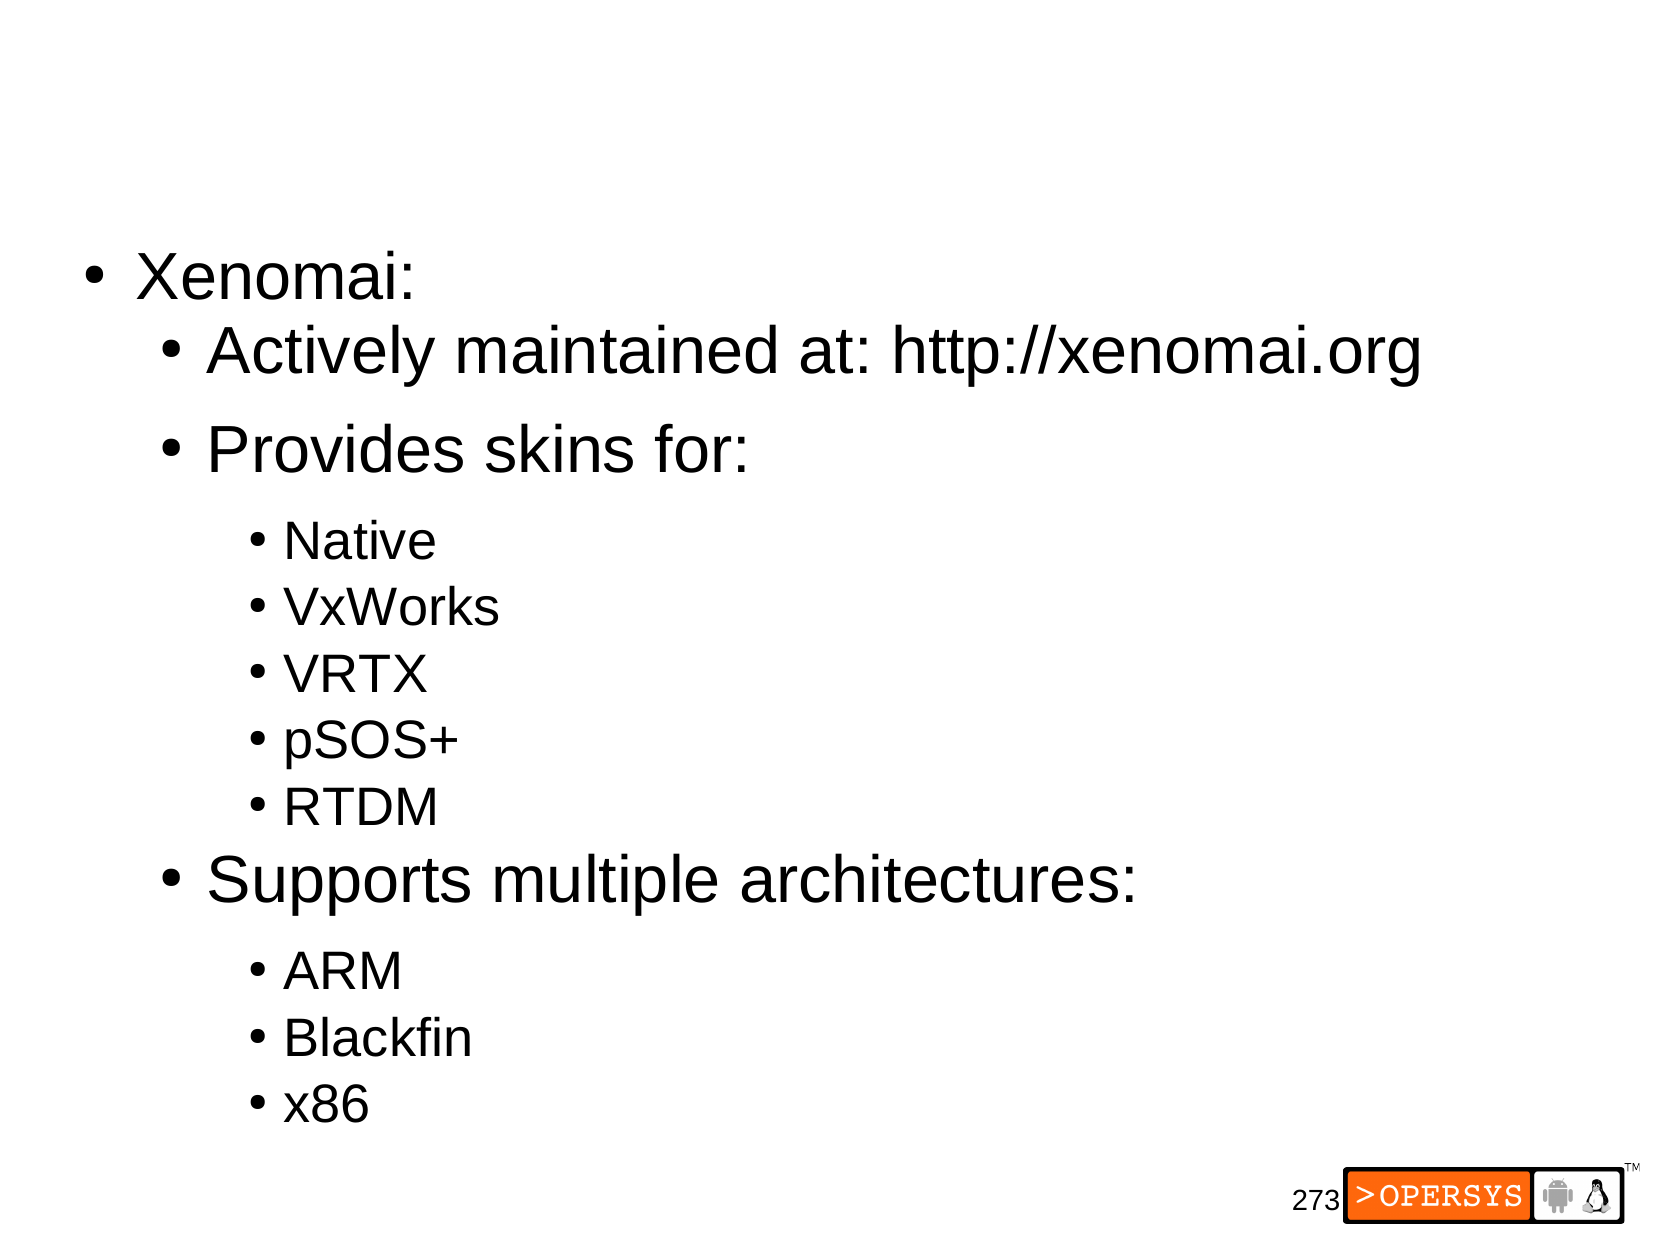

# Xenomai:
Actively maintained at: http://xenomai.org
Provides skins for:
Native
VxWorks
VRTX
pSOS+
RTDM
Supports multiple architectures:
ARM
Blackfin
x86